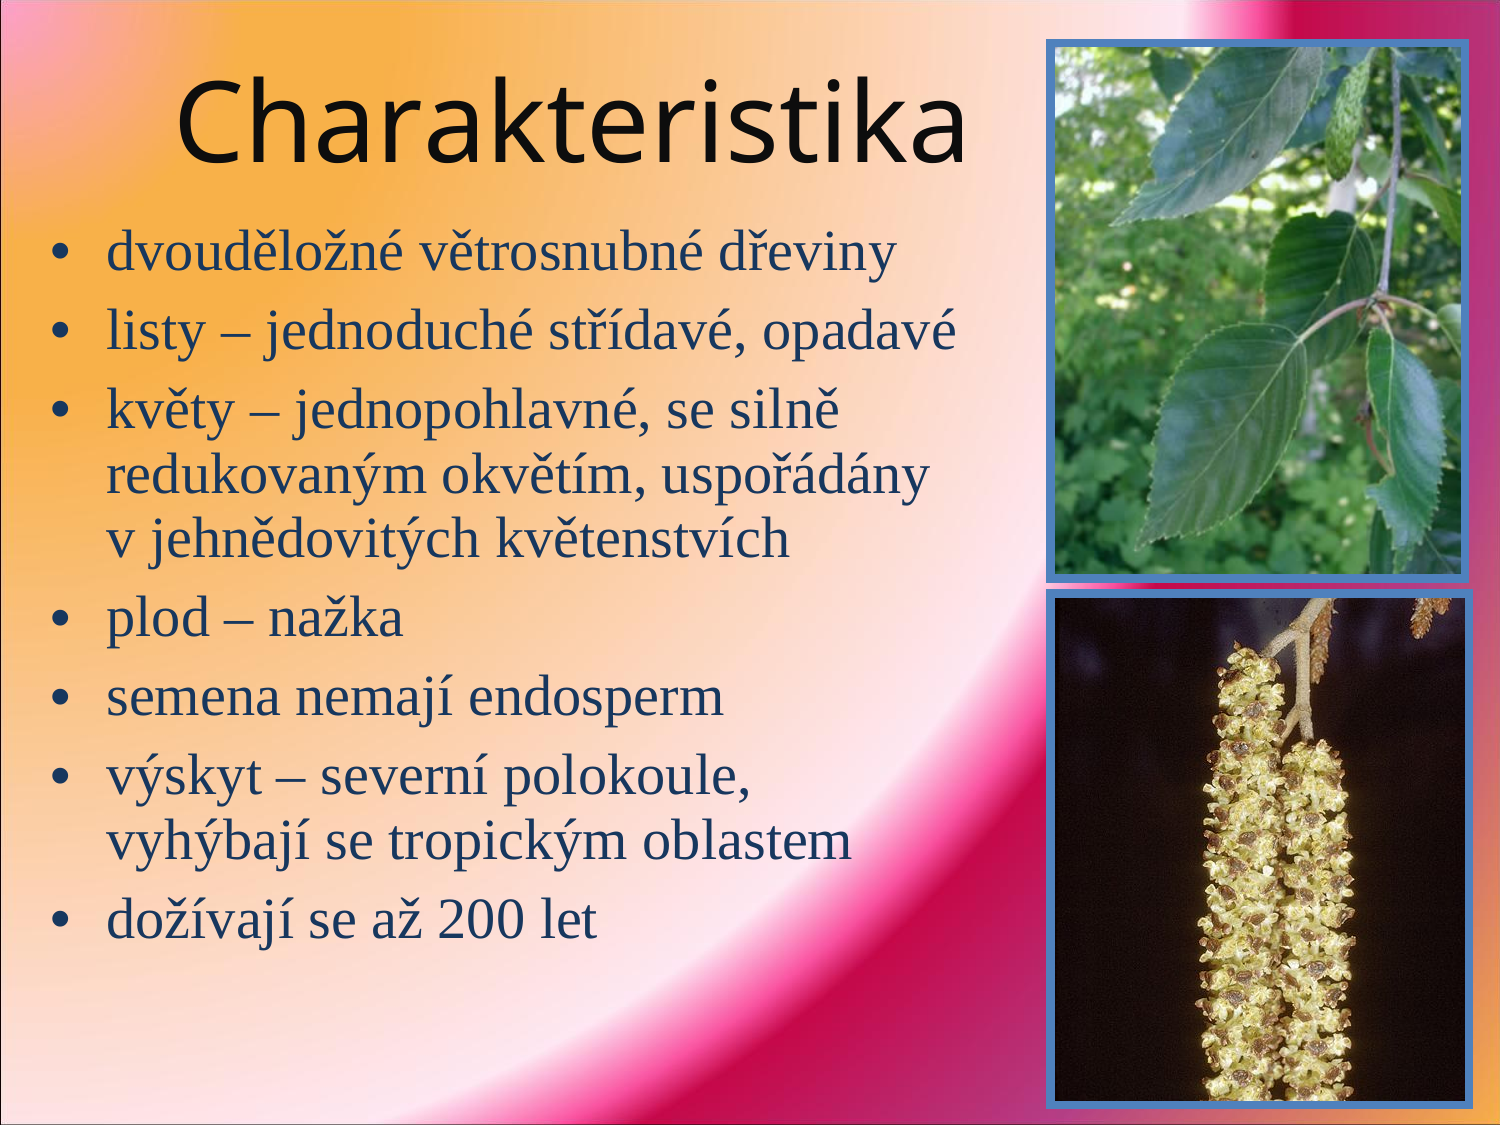

Charakteristika
# dvouděložné větrosnubné dřeviny
listy – jednoduché střídavé, opadavé
květy – jednopohlavné, se silně redukovaným okvětím, uspořádány v jehnědovitých květenstvích
plod – nažka
semena nemají endosperm
výskyt – severní polokoule, vyhýbají se tropickým oblastem
dožívají se až 200 let